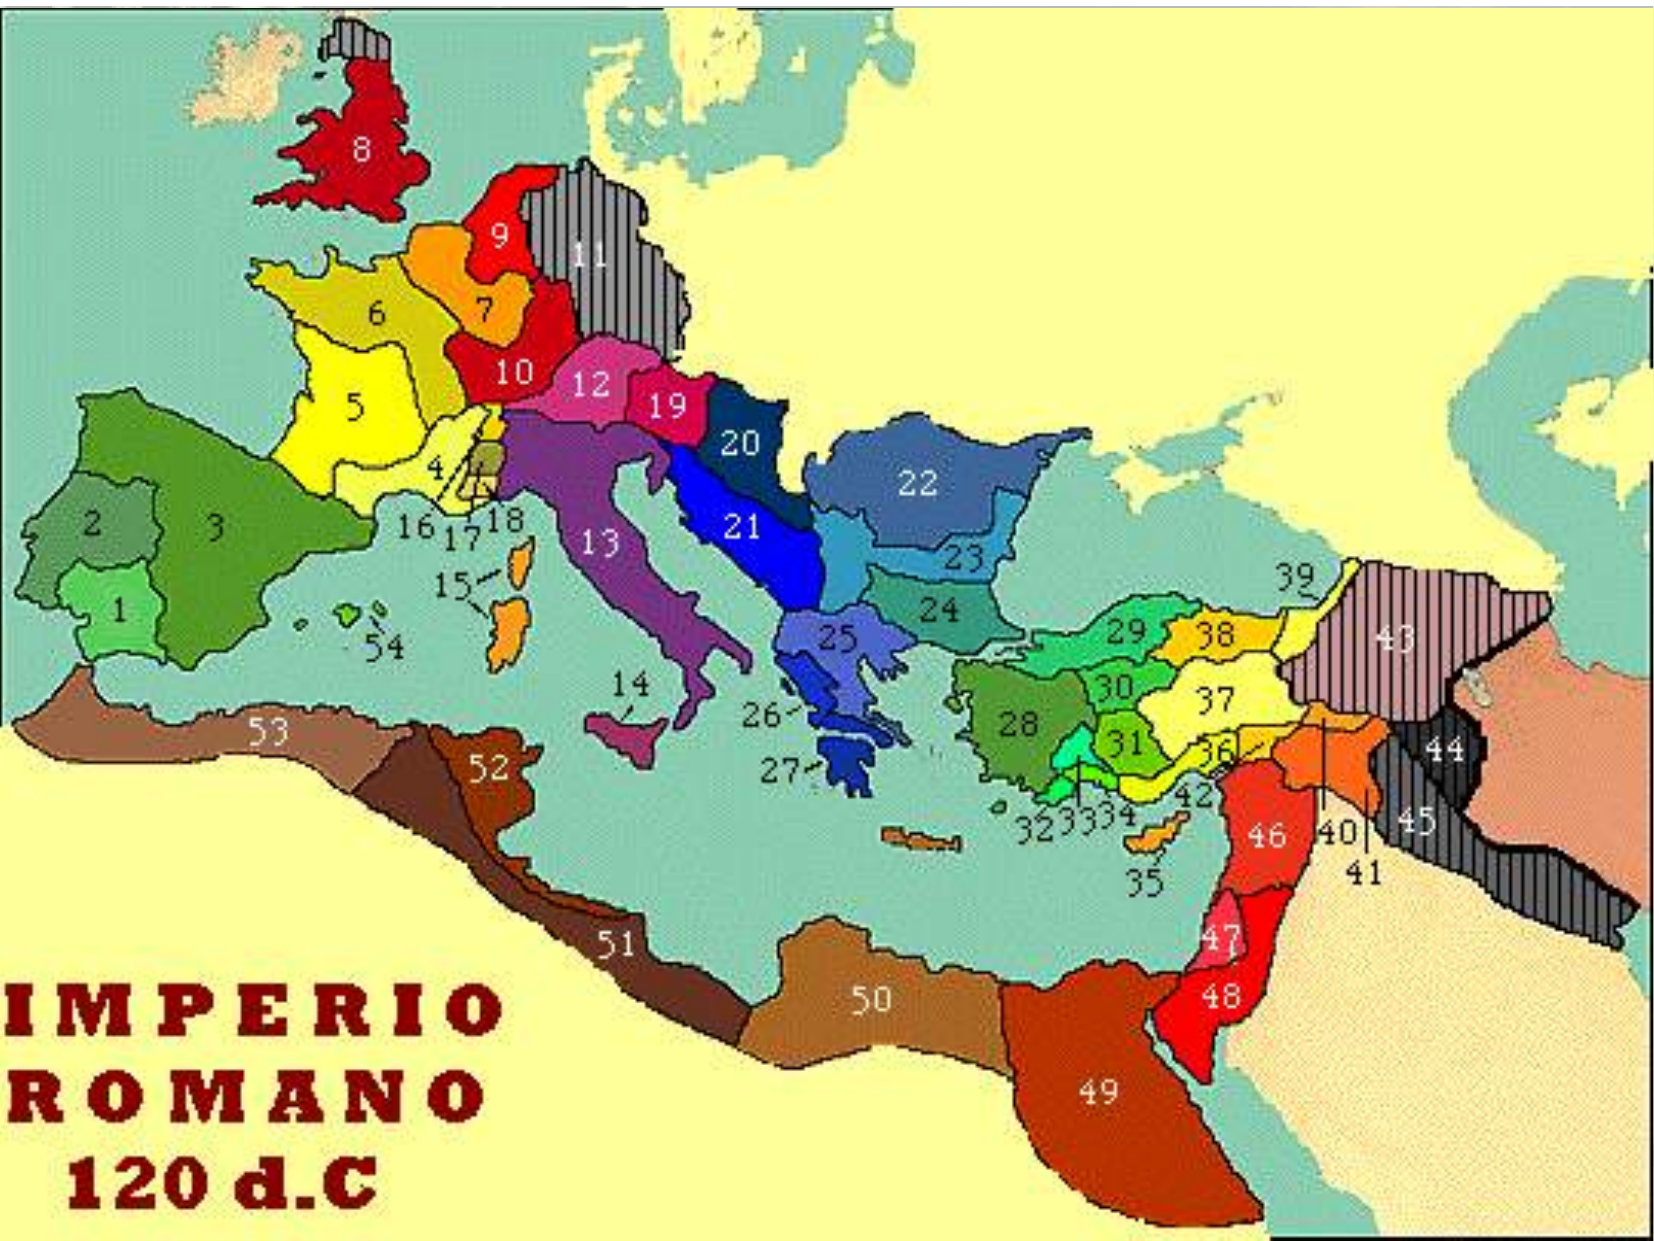

LAS CONQUISTAS TERRITORIALES
PROPORCIONAN
NUEVOS INGRESOS
ESCLAVOS